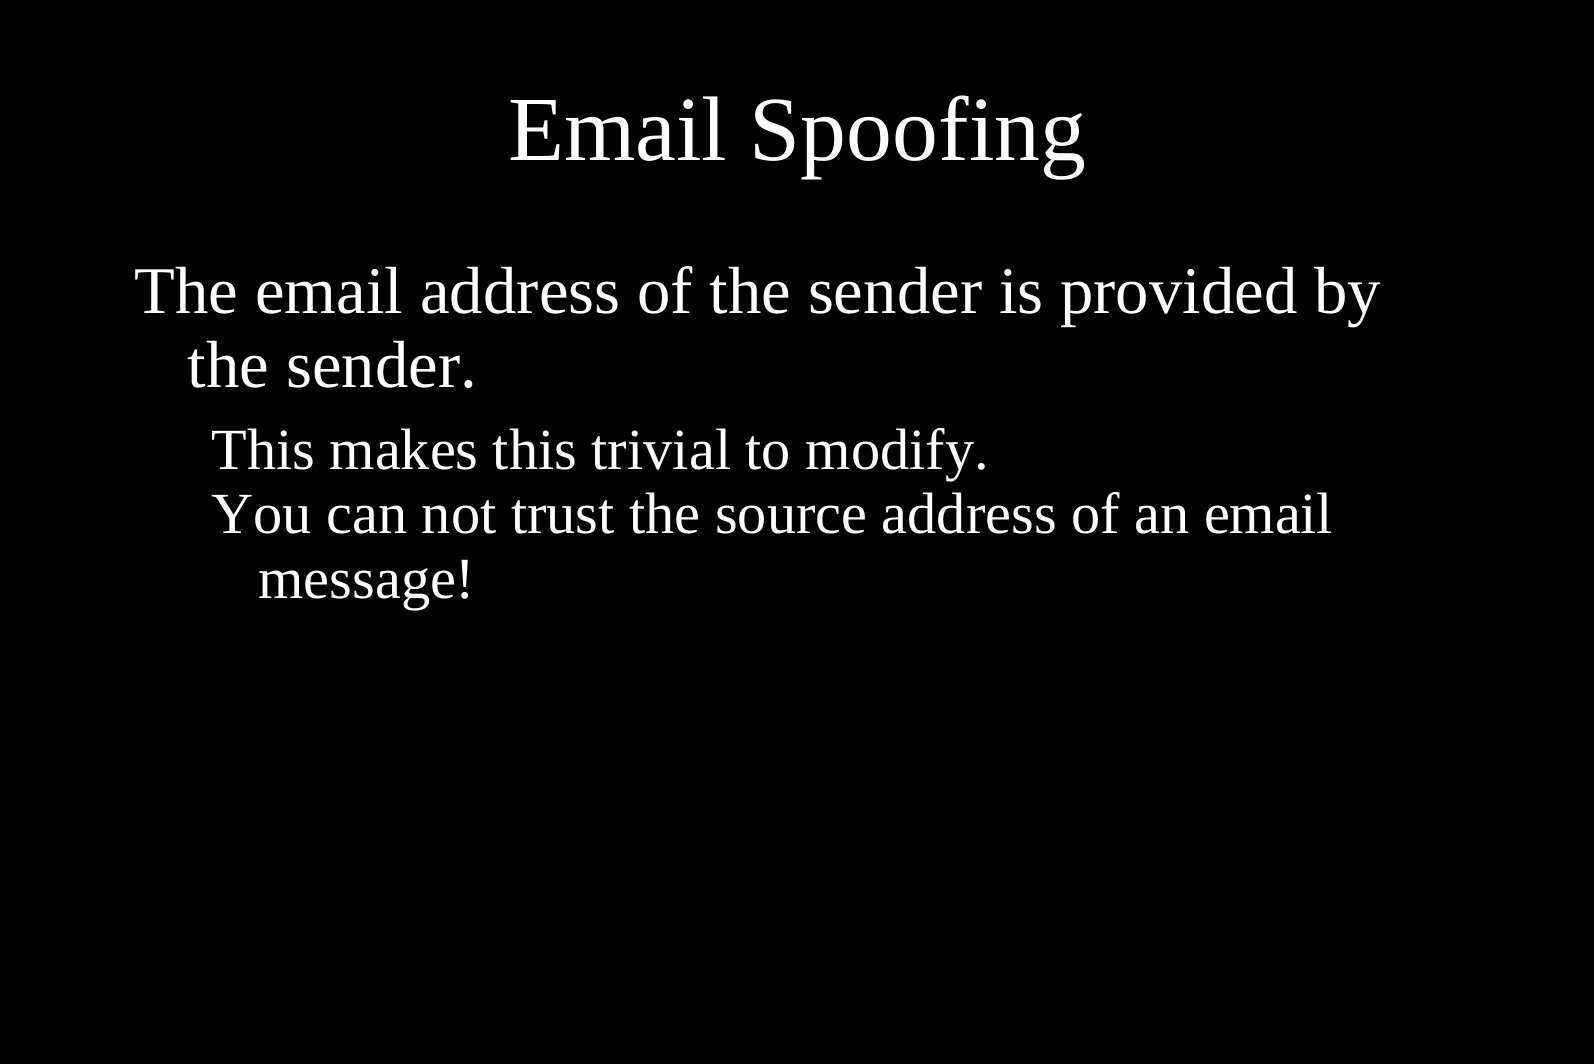

# Email Spoofing
The email address of the sender is provided by the sender.
This makes this trivial to modify.
You can not trust the source address of an email message!